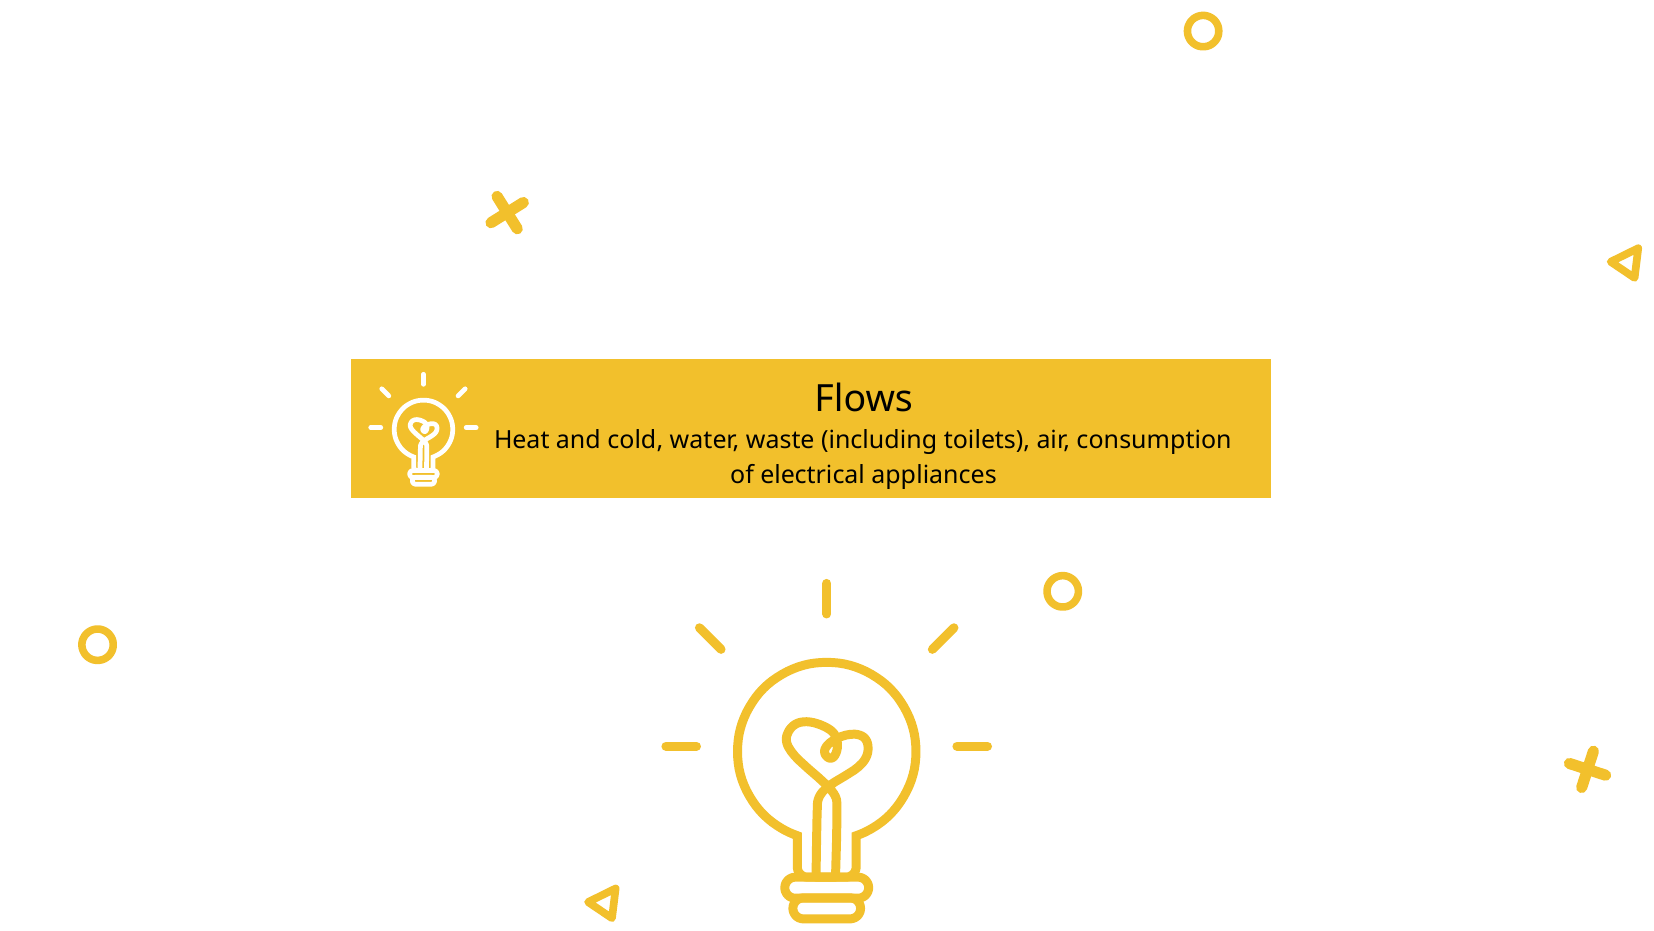

Flows
Heat and cold, water, waste (including toilets), air, consumption of electrical appliances